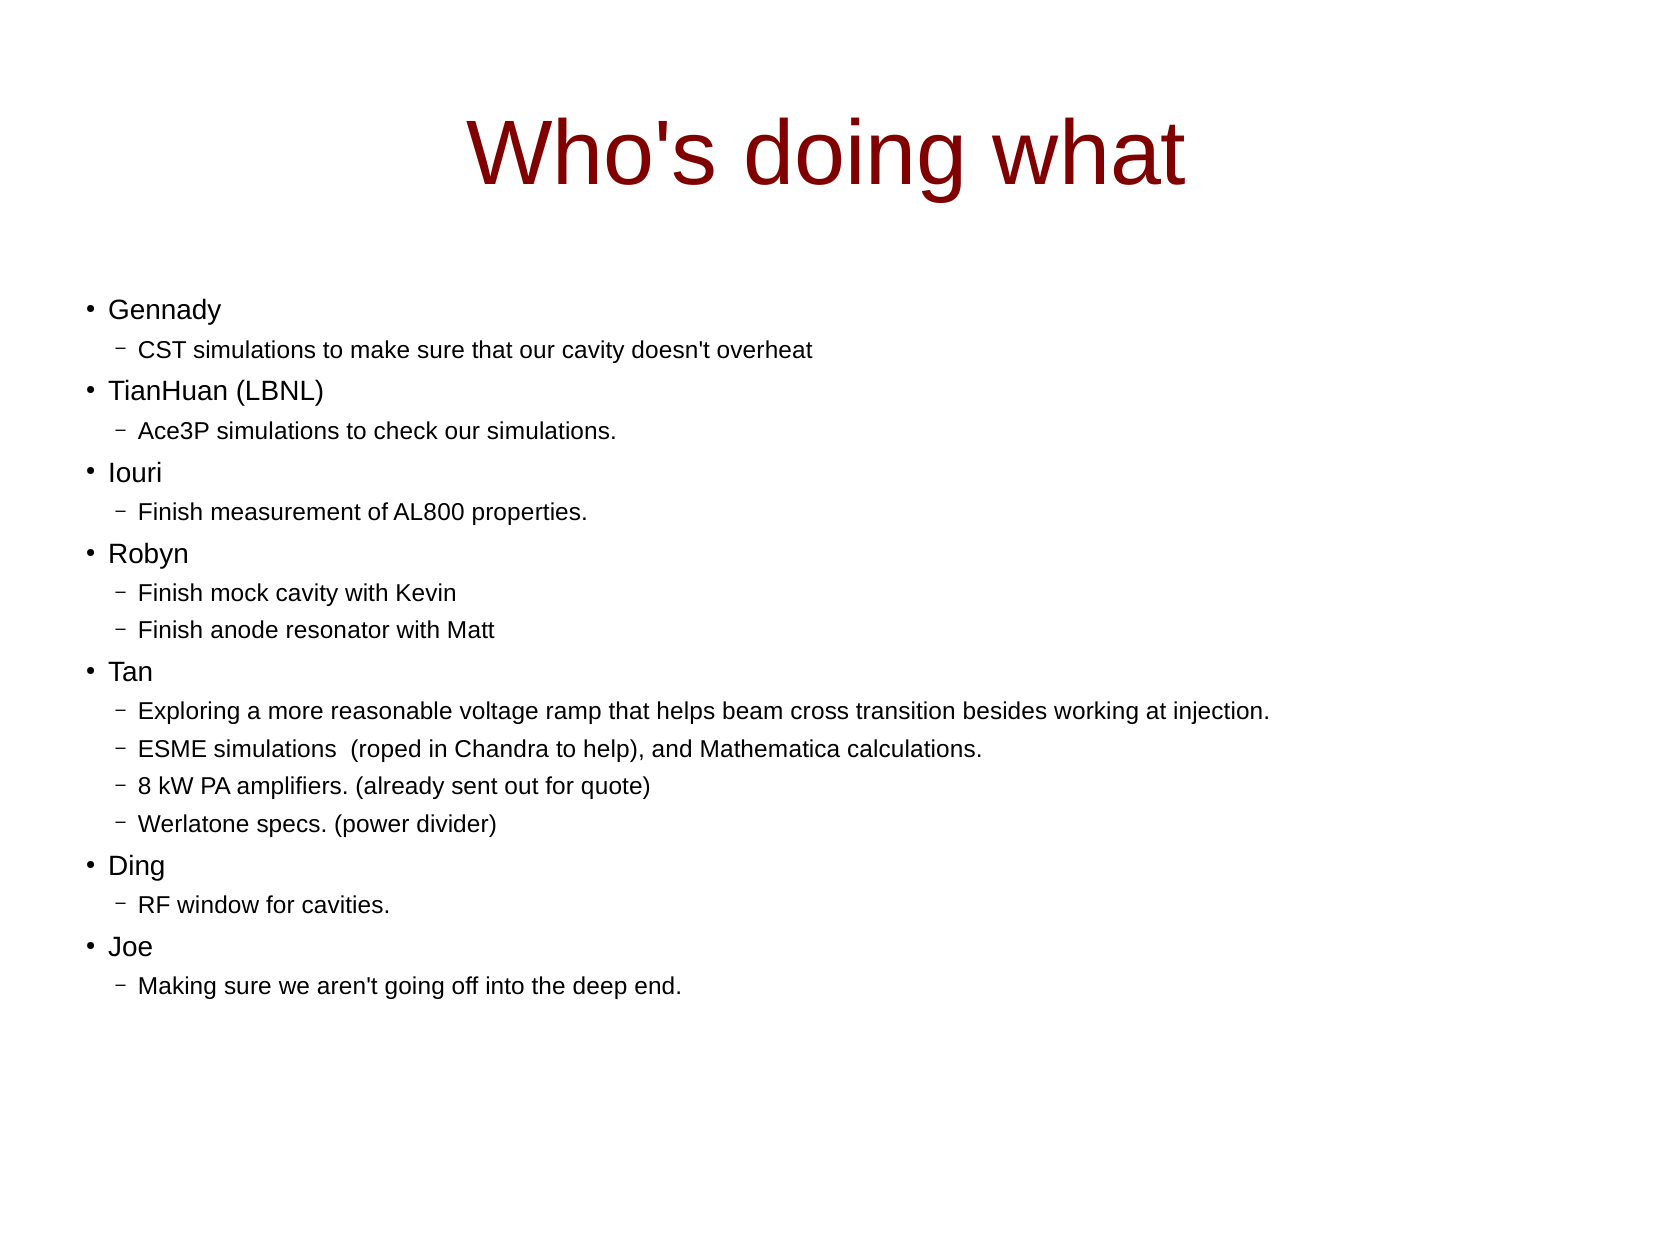

# Who's doing what
Gennady
CST simulations to make sure that our cavity doesn't overheat
TianHuan (LBNL)
Ace3P simulations to check our simulations.
Iouri
Finish measurement of AL800 properties.
Robyn
Finish mock cavity with Kevin
Finish anode resonator with Matt
Tan
Exploring a more reasonable voltage ramp that helps beam cross transition besides working at injection.
ESME simulations (roped in Chandra to help), and Mathematica calculations.
8 kW PA amplifiers. (already sent out for quote)
Werlatone specs. (power divider)
Ding
RF window for cavities.
Joe
Making sure we aren't going off into the deep end.